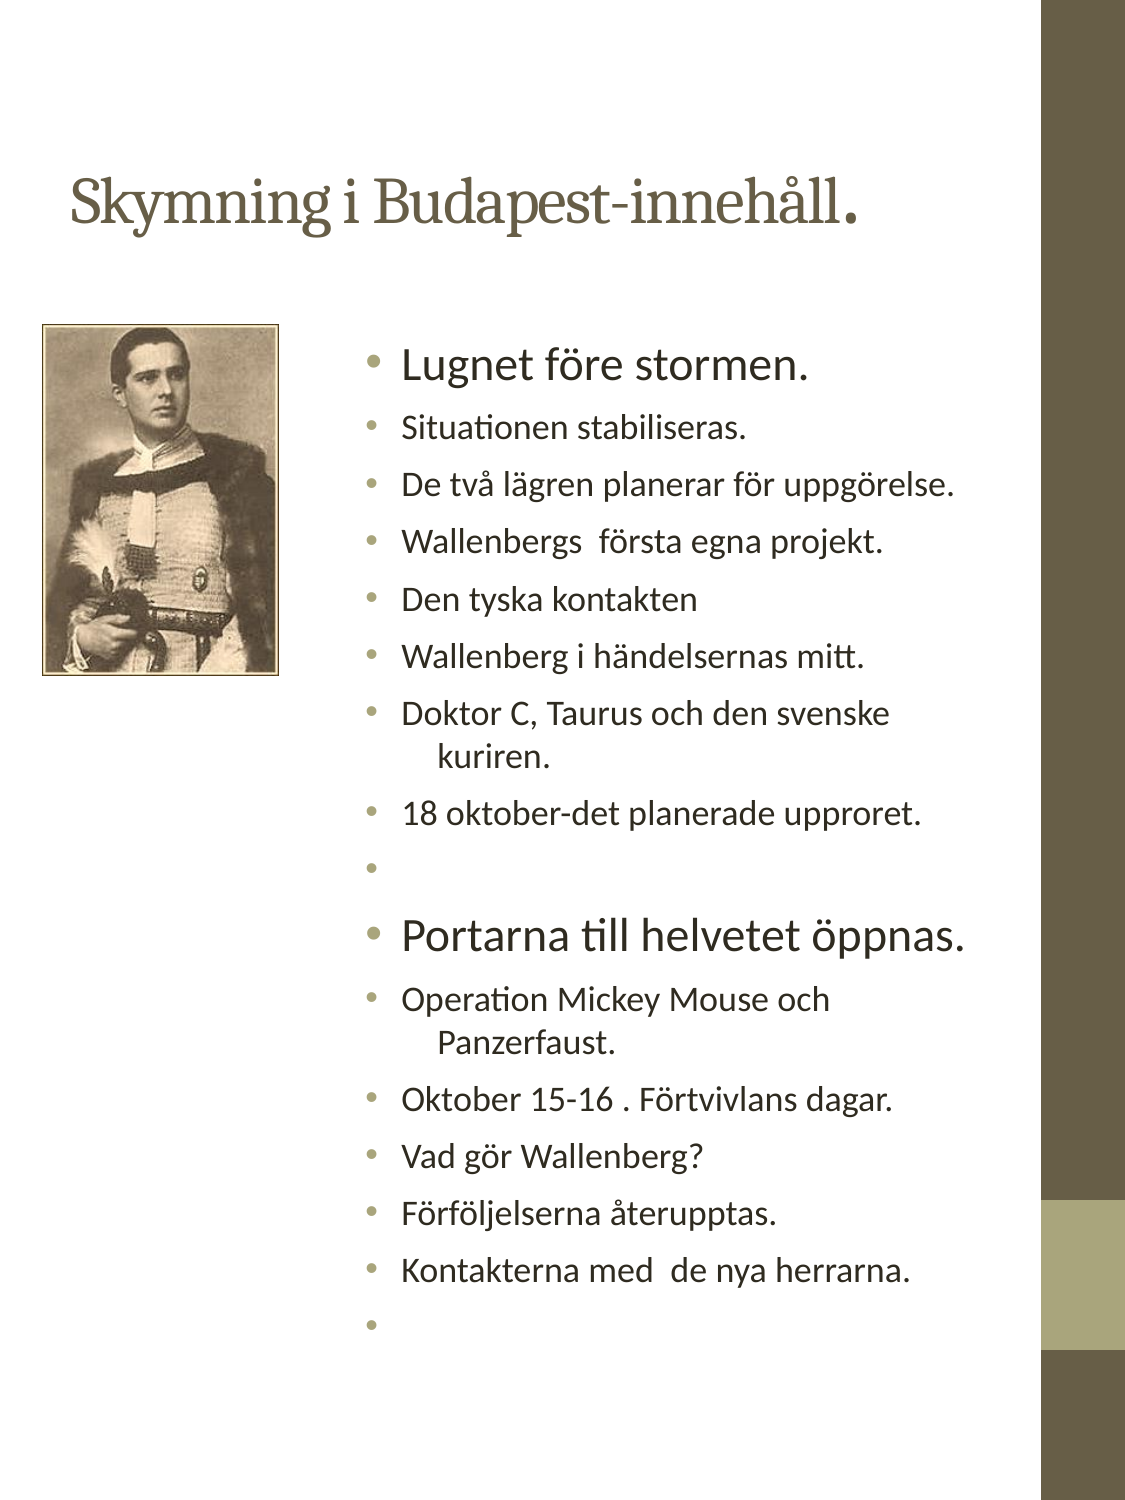

# Skymning i Budapest-innehåll.
Lugnet före stormen.
Situationen stabiliseras.
De två lägren planerar för uppgörelse.
Wallenbergs första egna projekt.
Den tyska kontakten
Wallenberg i händelsernas mitt.
Doktor C, Taurus och den svenske kuriren.
18 oktober-det planerade upproret.
Portarna till helvetet öppnas.
Operation Mickey Mouse och Panzerfaust.
Oktober 15-16 . Förtvivlans dagar.
Vad gör Wallenberg?
Förföljelserna återupptas.
Kontakterna med de nya herrarna.